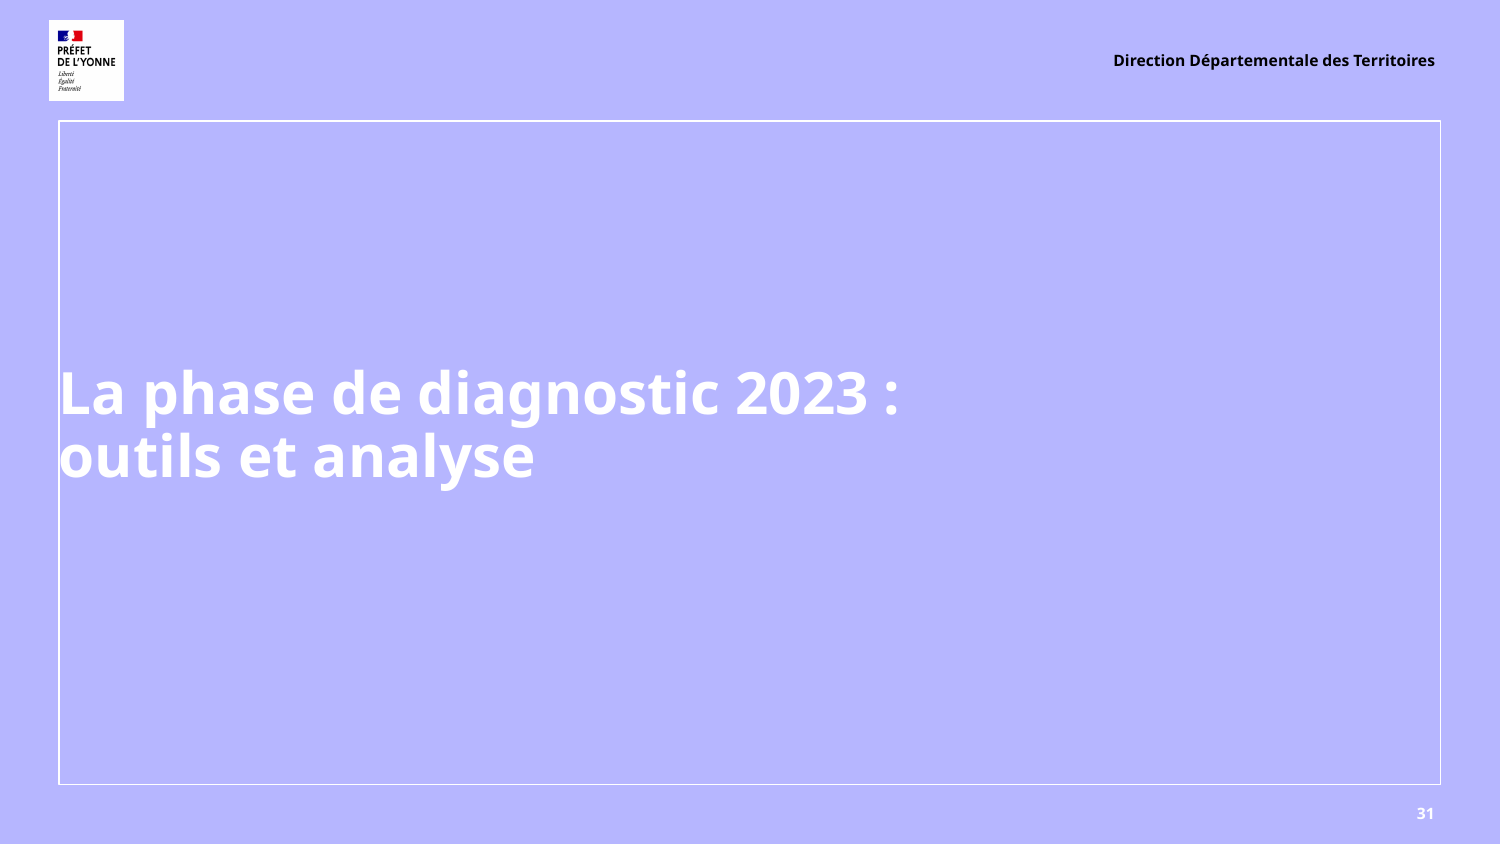

Direction Départementale des Territoires
# La phase de diagnostic 2023 : outils et analyse
31